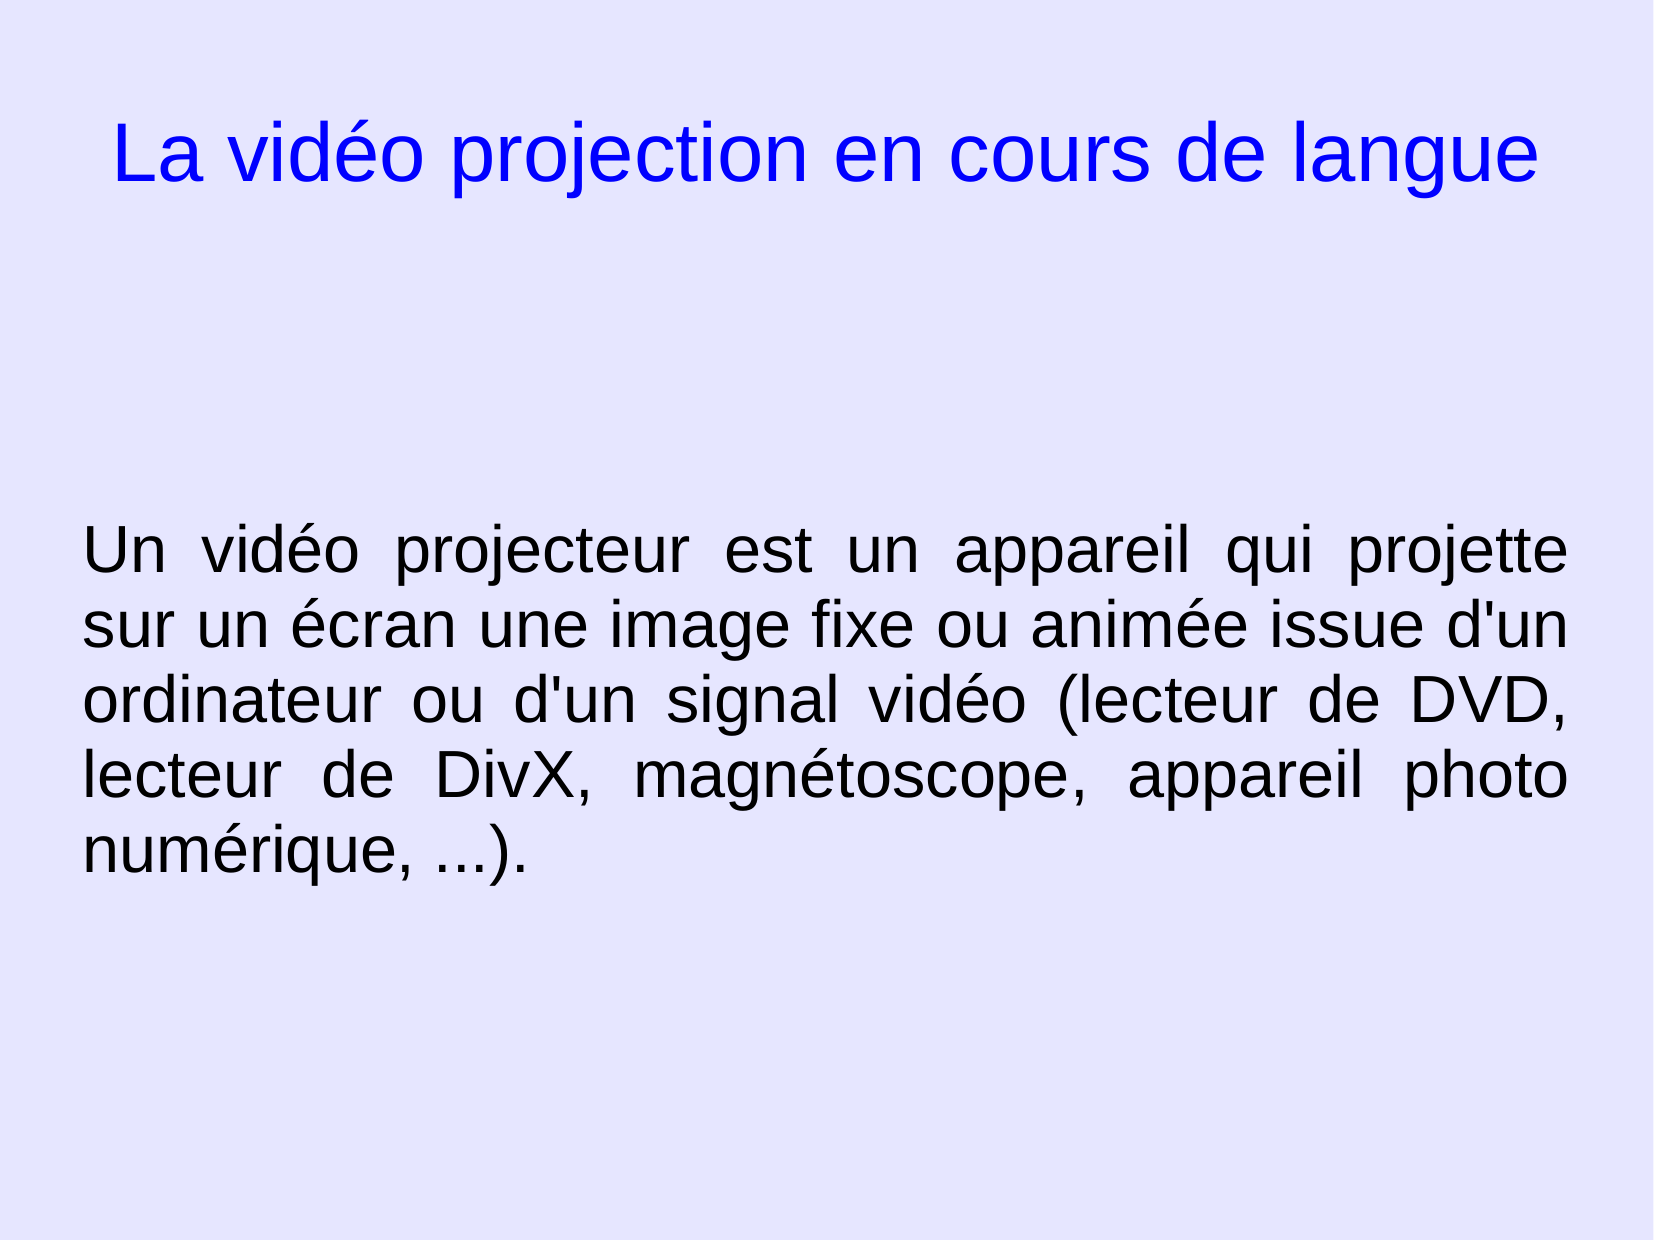

# La vidéo projection en cours de langue
Un vidéo projecteur est un appareil qui projette sur un écran une image fixe ou animée issue d'un ordinateur ou d'un signal vidéo (lecteur de DVD, lecteur de DivX, magnétoscope, appareil photo numérique, ...).